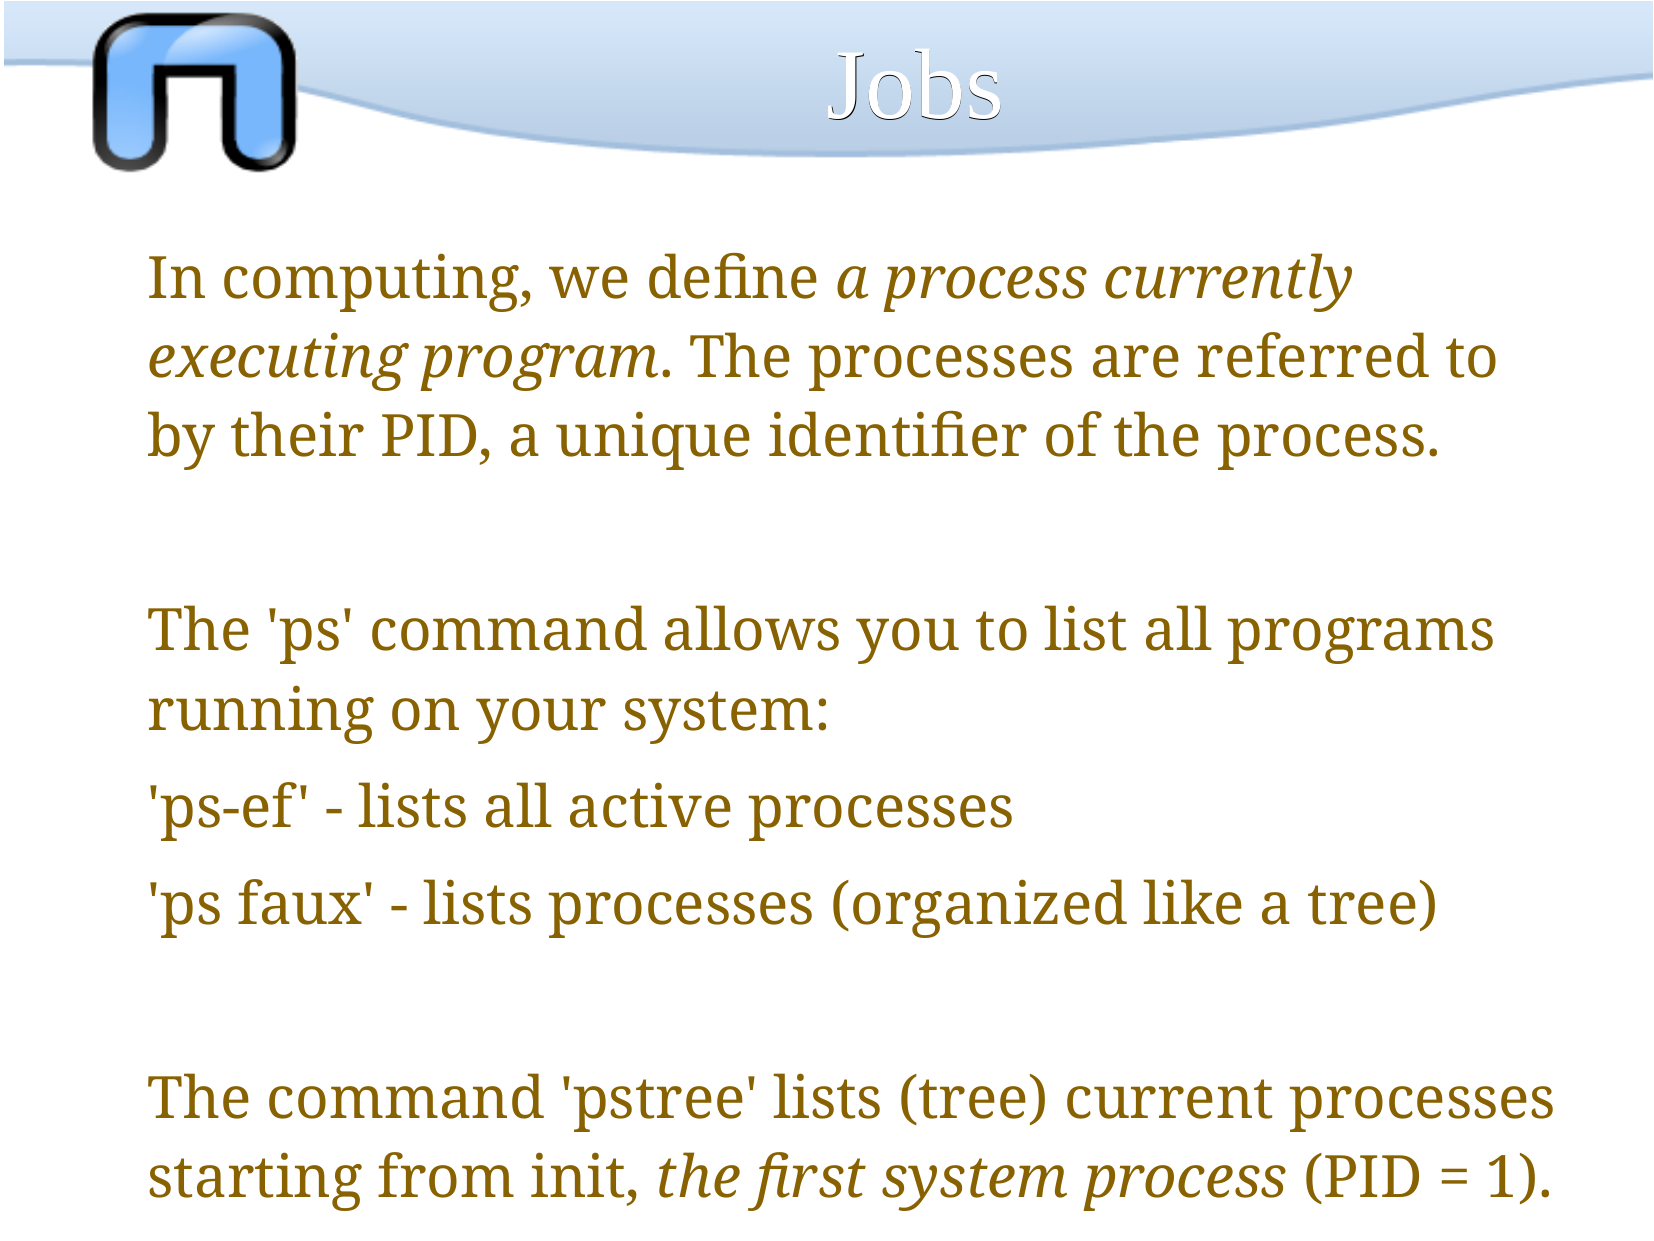

Jobs
# In computing, we define a process currently executing program. The processes are referred to by their PID, a unique identifier of the process.
The 'ps' command allows you to list all programs running on your system:
'ps-ef' - lists all active processes
'ps faux' - lists processes (organized like a tree)
The command 'pstree' lists (tree) current processes starting from init, the first system process (PID = 1).